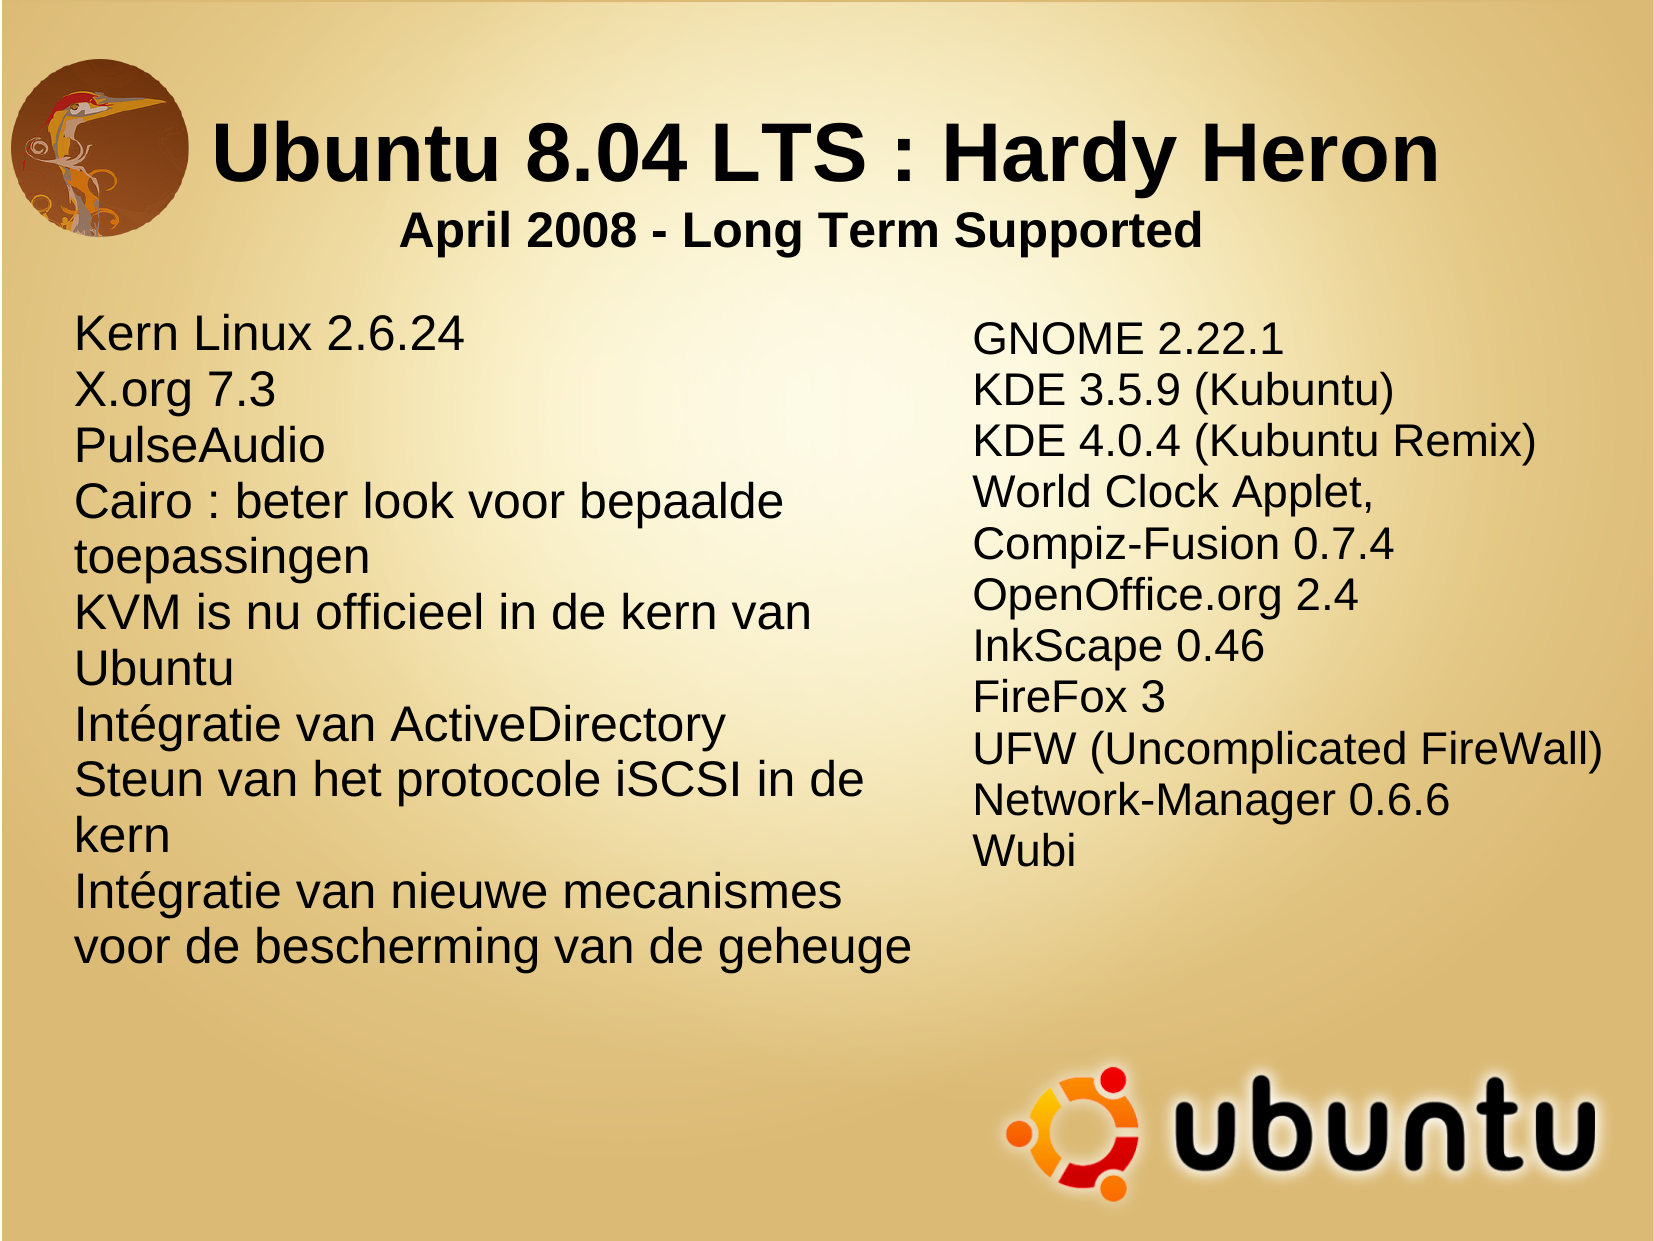

# Ubuntu 8.04 LTS : Hardy Heron
April 2008 - Long Term Supported
Kern Linux 2.6.24
X.org 7.3
PulseAudio
Cairo : beter look voor bepaalde toepassingen
KVM is nu officieel in de kern van Ubuntu
Intégratie van ActiveDirectory
Steun van het protocole iSCSI in de kern
Intégratie van nieuwe mecanismes voor de bescherming van de geheuge
 GNOME 2.22.1
 KDE 3.5.9 (Kubuntu)
 KDE 4.0.4 (Kubuntu Remix)
 World Clock Applet,
 Compiz-Fusion 0.7.4
 OpenOffice.org 2.4
 InkScape 0.46
 FireFox 3
 UFW (Uncomplicated FireWall)
 Network-Manager 0.6.6
 Wubi